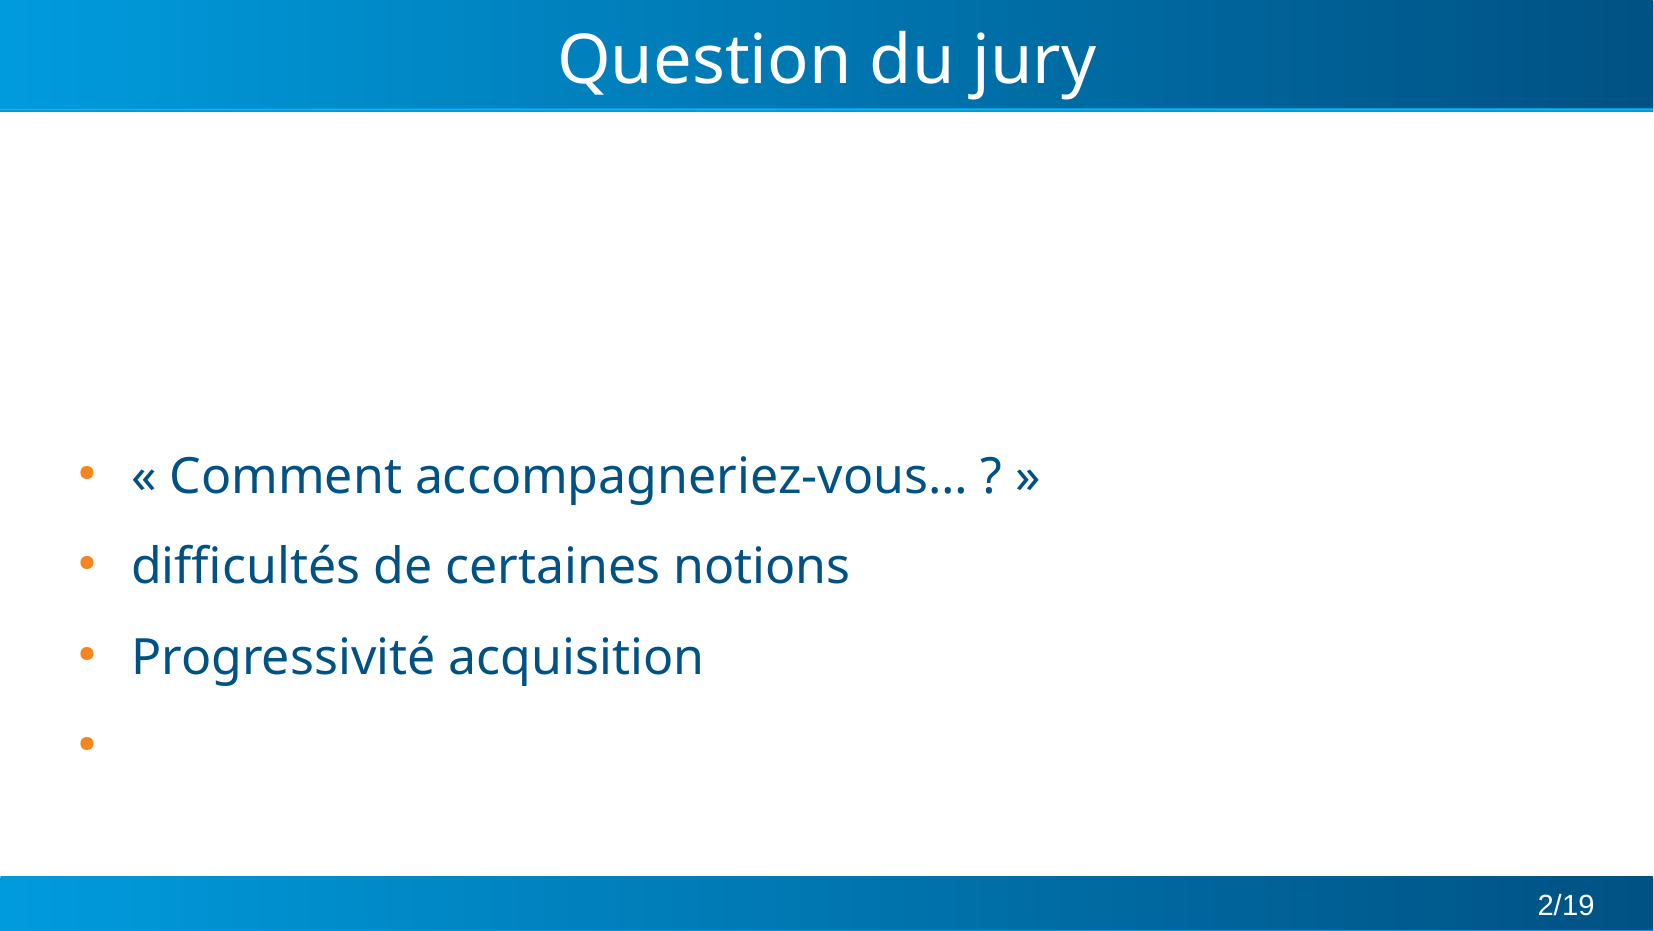

# Question du jury
« Comment accompagneriez-vous… ? »
difficultés de certaines notions
Progressivité acquisition
2